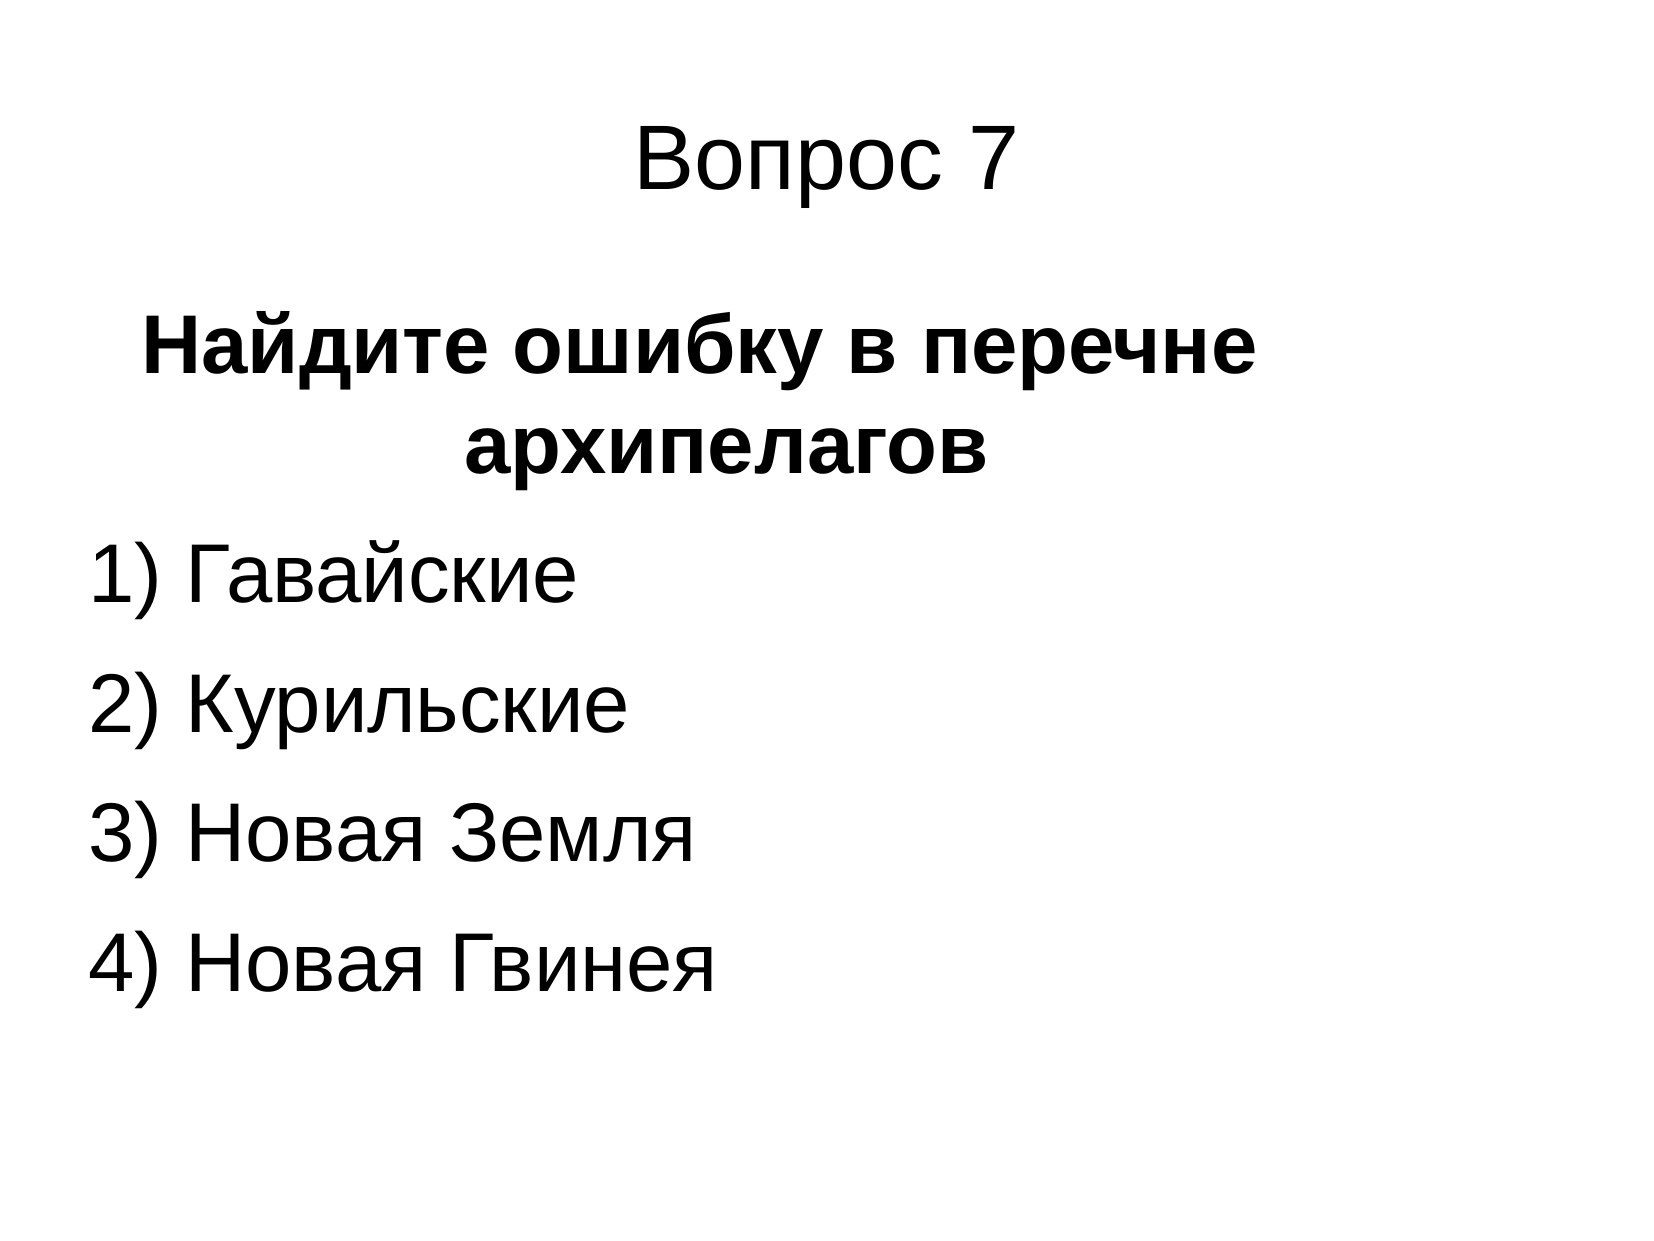

# Вопрос 7
Найдите ошибку в перечне архипелагов
1) Гавайские
2) Курильские
3) Новая Земля
4) Новая Гвинея